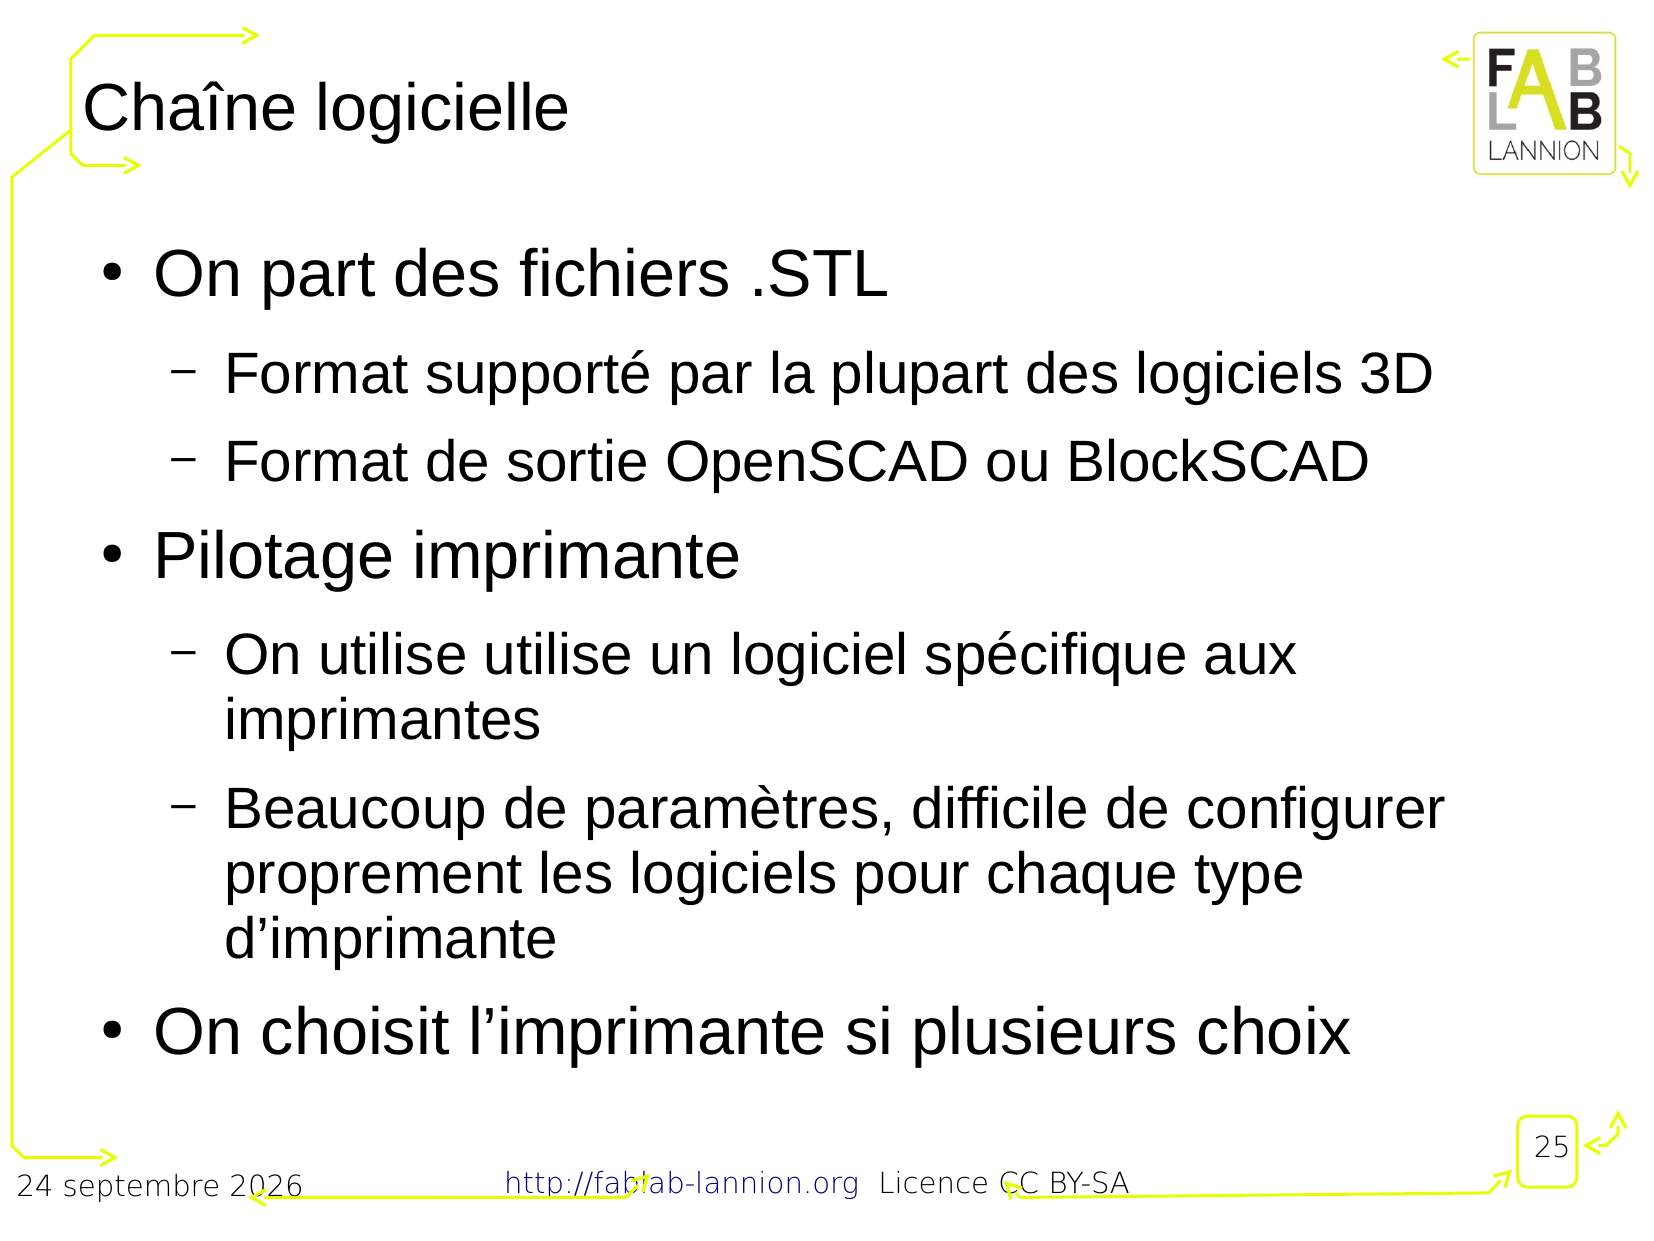

# Chaîne logicielle
On part des fichiers .STL
Format supporté par la plupart des logiciels 3D
Format de sortie OpenSCAD ou BlockSCAD
Pilotage imprimante
On utilise utilise un logiciel spécifique aux imprimantes
Beaucoup de paramètres, difficile de configurer proprement les logiciels pour chaque type d’imprimante
On choisit l’imprimante si plusieurs choix
25